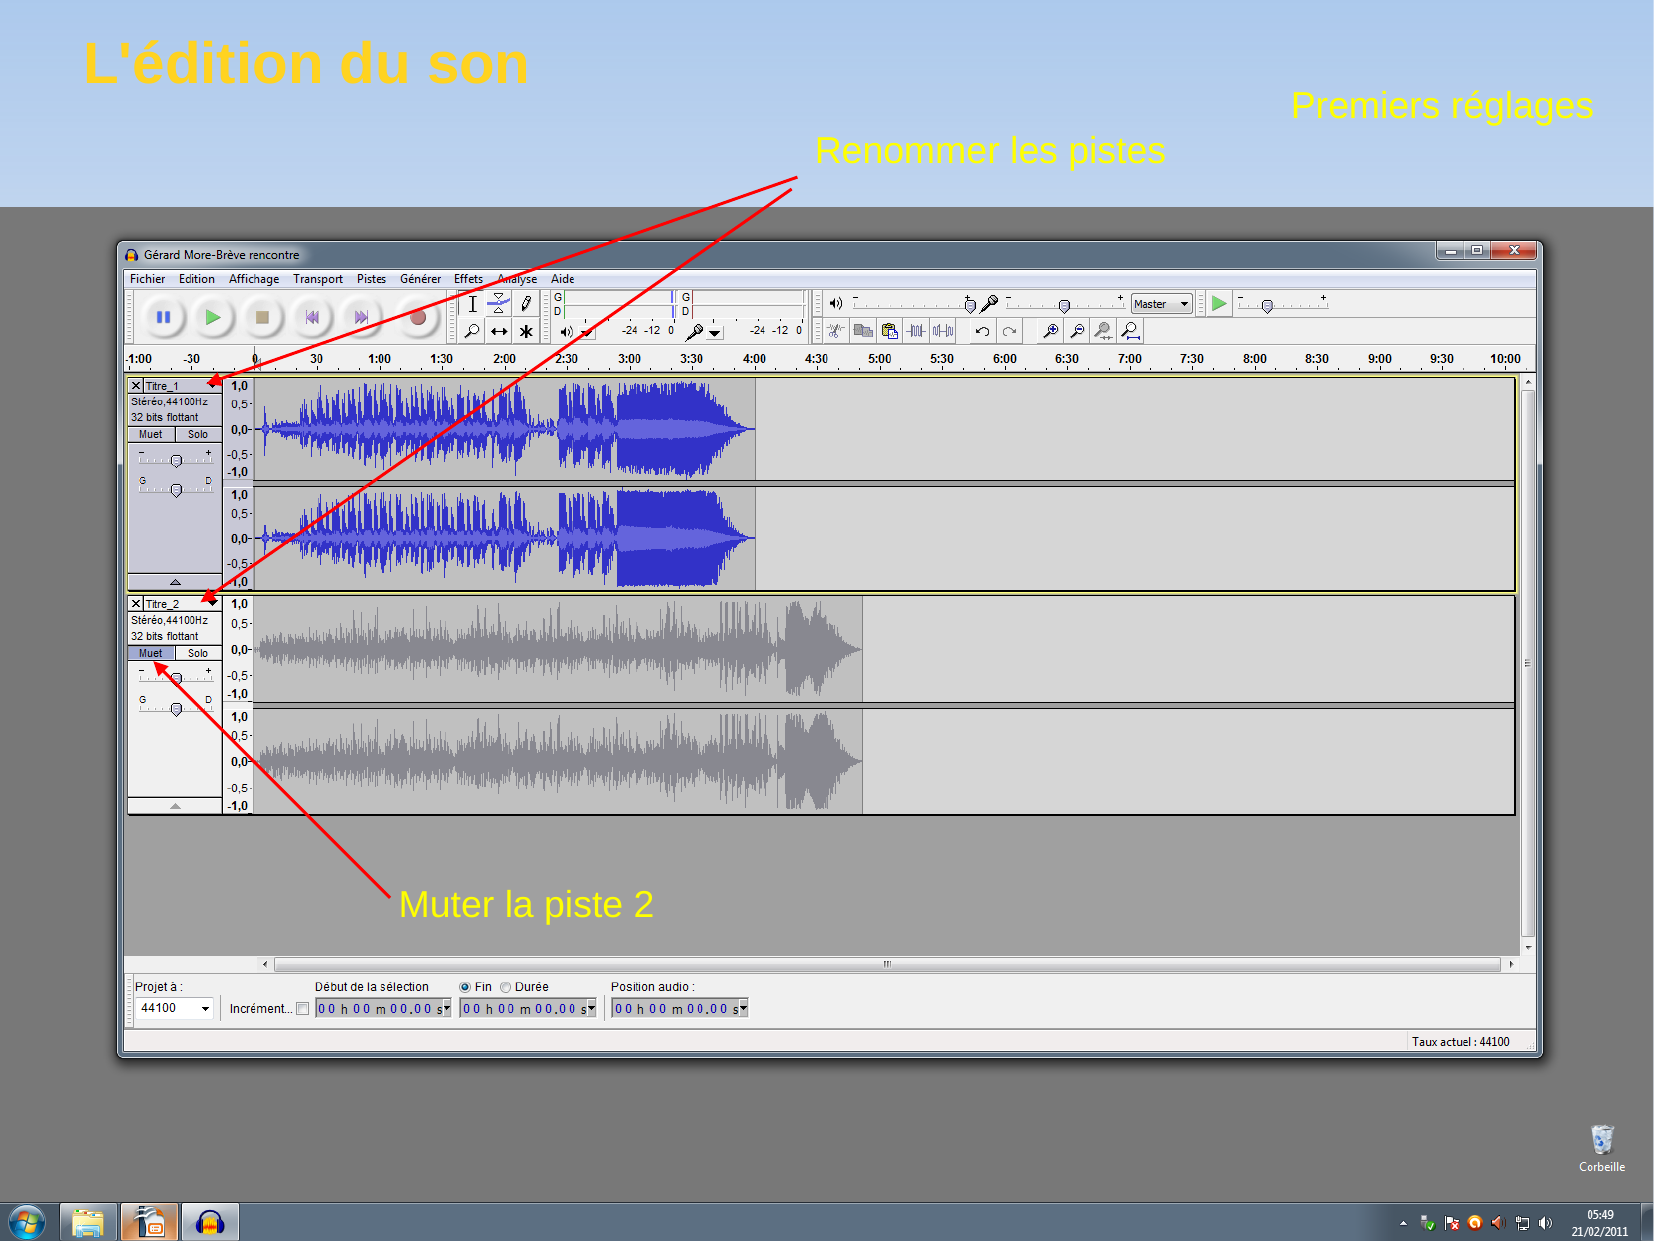

L'édition du son
 Premiers réglages
Renommer les pistes
#
Muter la piste 2